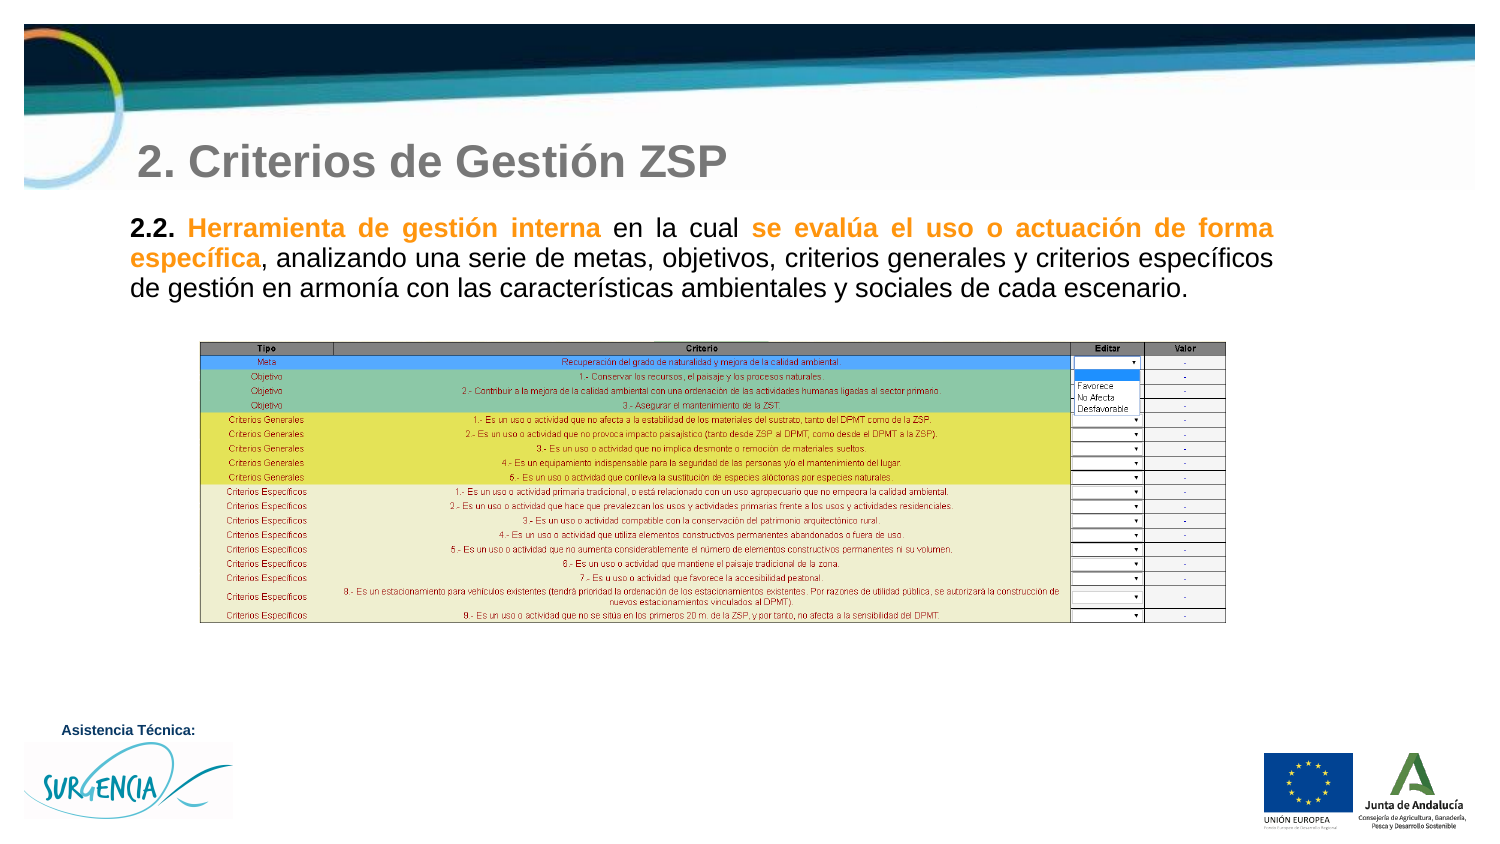

2. Criterios de Gestión ZSP
2.2. Herramienta de gestión interna en la cual se evalúa el uso o actuación de forma específica, analizando una serie de metas, objetivos, criterios generales y criterios específicos de gestión en armonía con las características ambientales y sociales de cada escenario.
Asistencia Técnica: